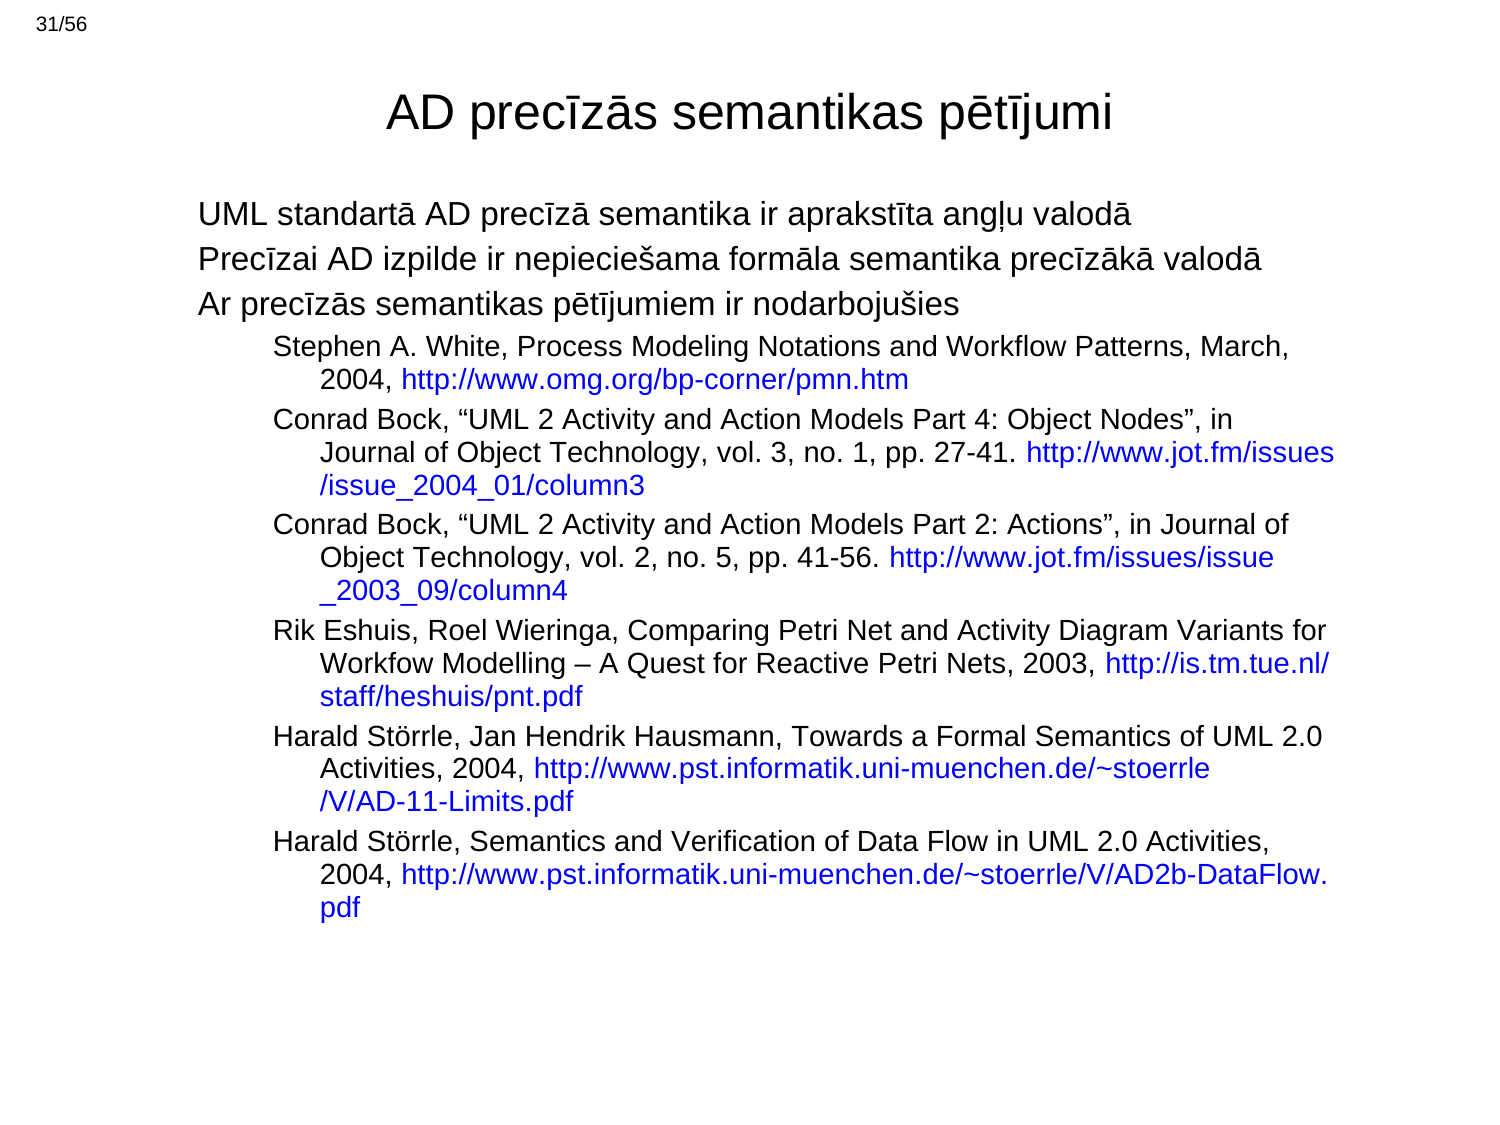

31
# AD precīzās semantikas pētījumi
UML standartā AD precīzā semantika ir aprakstīta angļu valodā
Precīzai AD izpilde ir nepieciešama formāla semantika precīzākā valodā
Ar precīzās semantikas pētījumiem ir nodarbojušies
Stephen A. White, Process Modeling Notations and Workflow Patterns, March, 2004, http://www.omg.org/bp-corner/pmn.htm
Conrad Bock, “UML 2 Activity and Action Models Part 4: Object Nodes”, in Journal of Object Technology, vol. 3, no. 1, pp. 27-41. http://www.jot.fm/issues/issue_2004_01/column3
Conrad Bock, “UML 2 Activity and Action Models Part 2: Actions”, in Journal of Object Technology, vol. 2, no. 5, pp. 41-56. http://www.jot.fm/issues/issue_2003_09/column4
Rik Eshuis, Roel Wieringa, Comparing Petri Net and Activity Diagram Variants for Workfow Modelling – A Quest for Reactive Petri Nets, 2003, http://is.tm.tue.nl/staff/heshuis/pnt.pdf
Harald Störrle, Jan Hendrik Hausmann, Towards a Formal Semantics of UML 2.0 Activities, 2004, http://www.pst.informatik.uni-muenchen.de/~stoerrle/V/AD-11-Limits.pdf
Harald Störrle, Semantics and Verification of Data Flow in UML 2.0 Activities, 2004, http://www.pst.informatik.uni-muenchen.de/~stoerrle/V/AD2b-DataFlow.pdf